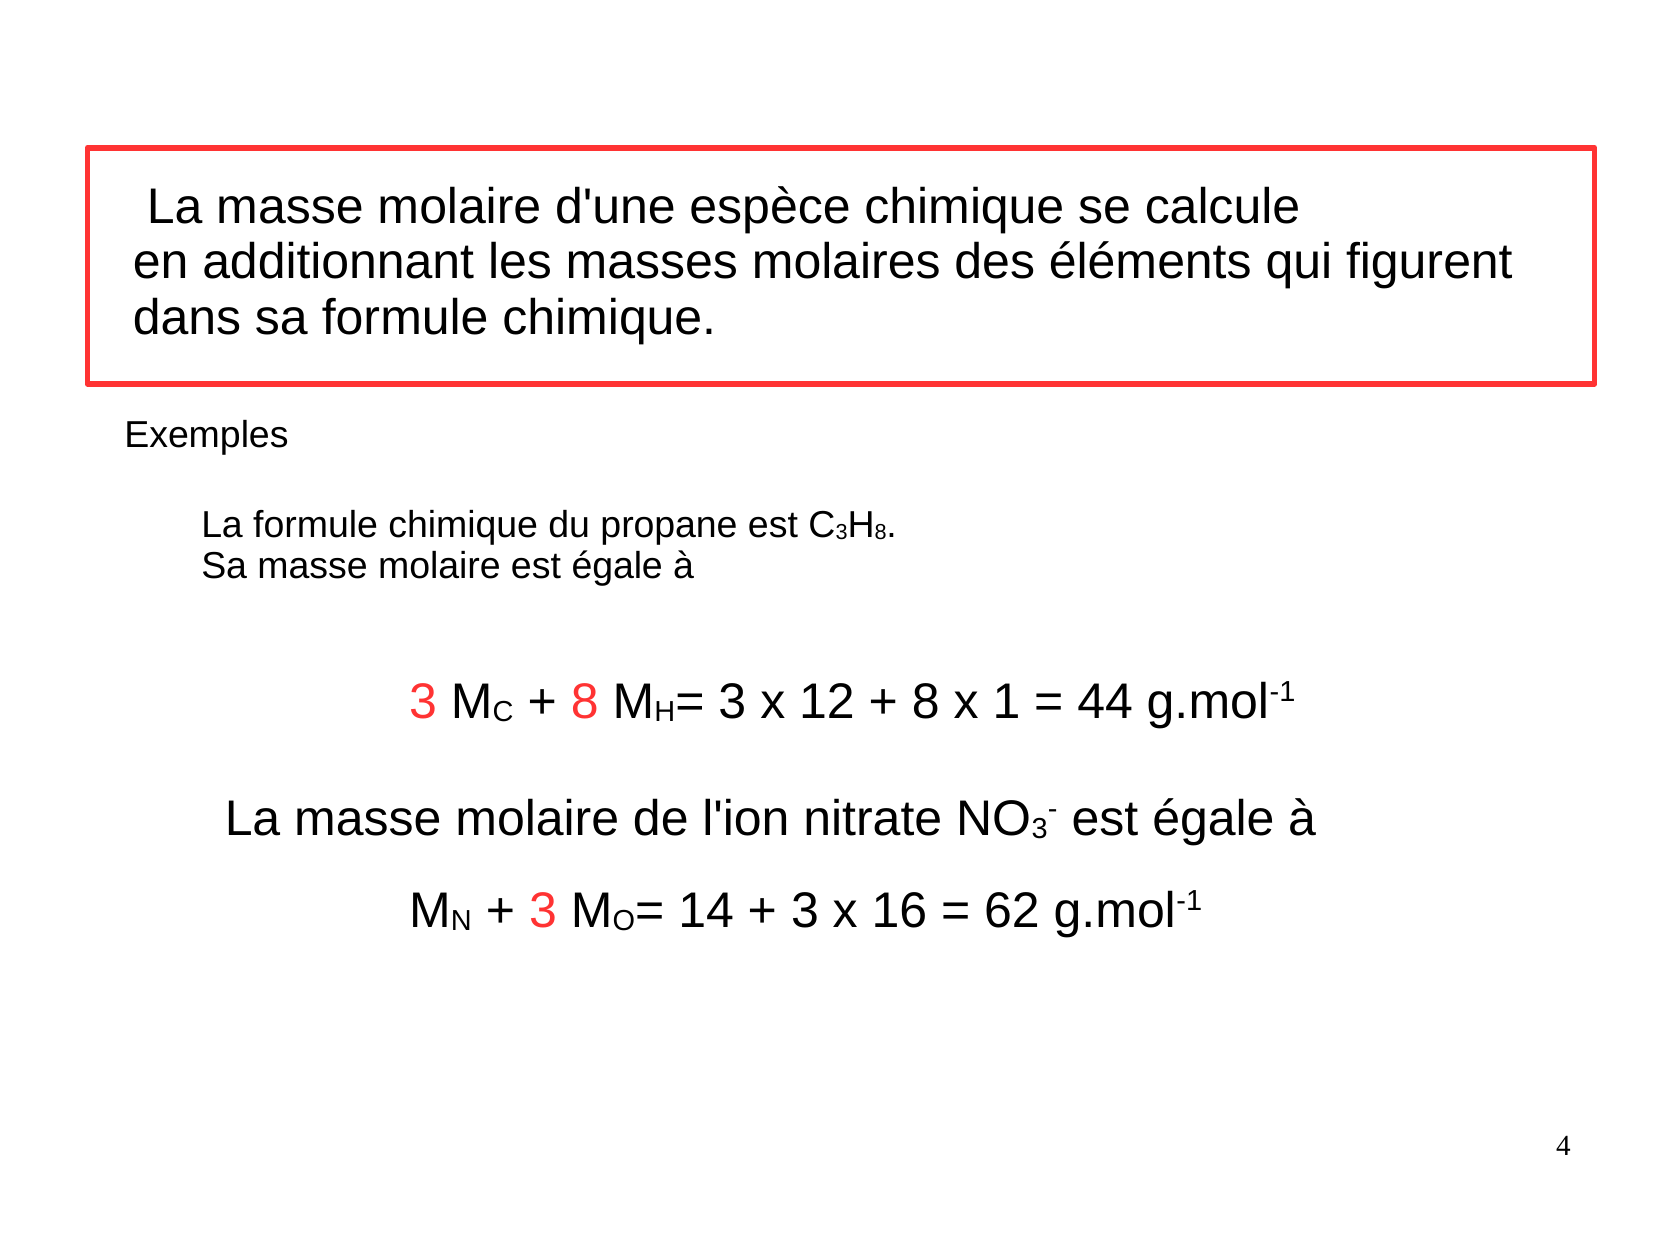

La masse molaire d'une espèce chimique se calcule
en additionnant les masses molaires des éléments qui figurent
dans sa formule chimique.
Exemples
La formule chimique du propane est C3H8.
Sa masse molaire est égale à
3 MC + 8 MH= 3 x 12 + 8 x 1 = 44 g.mol-1
La masse molaire de l'ion nitrate NO3- est égale à
MN + 3 MO= 14 + 3 x 16 = 62 g.mol-1
4